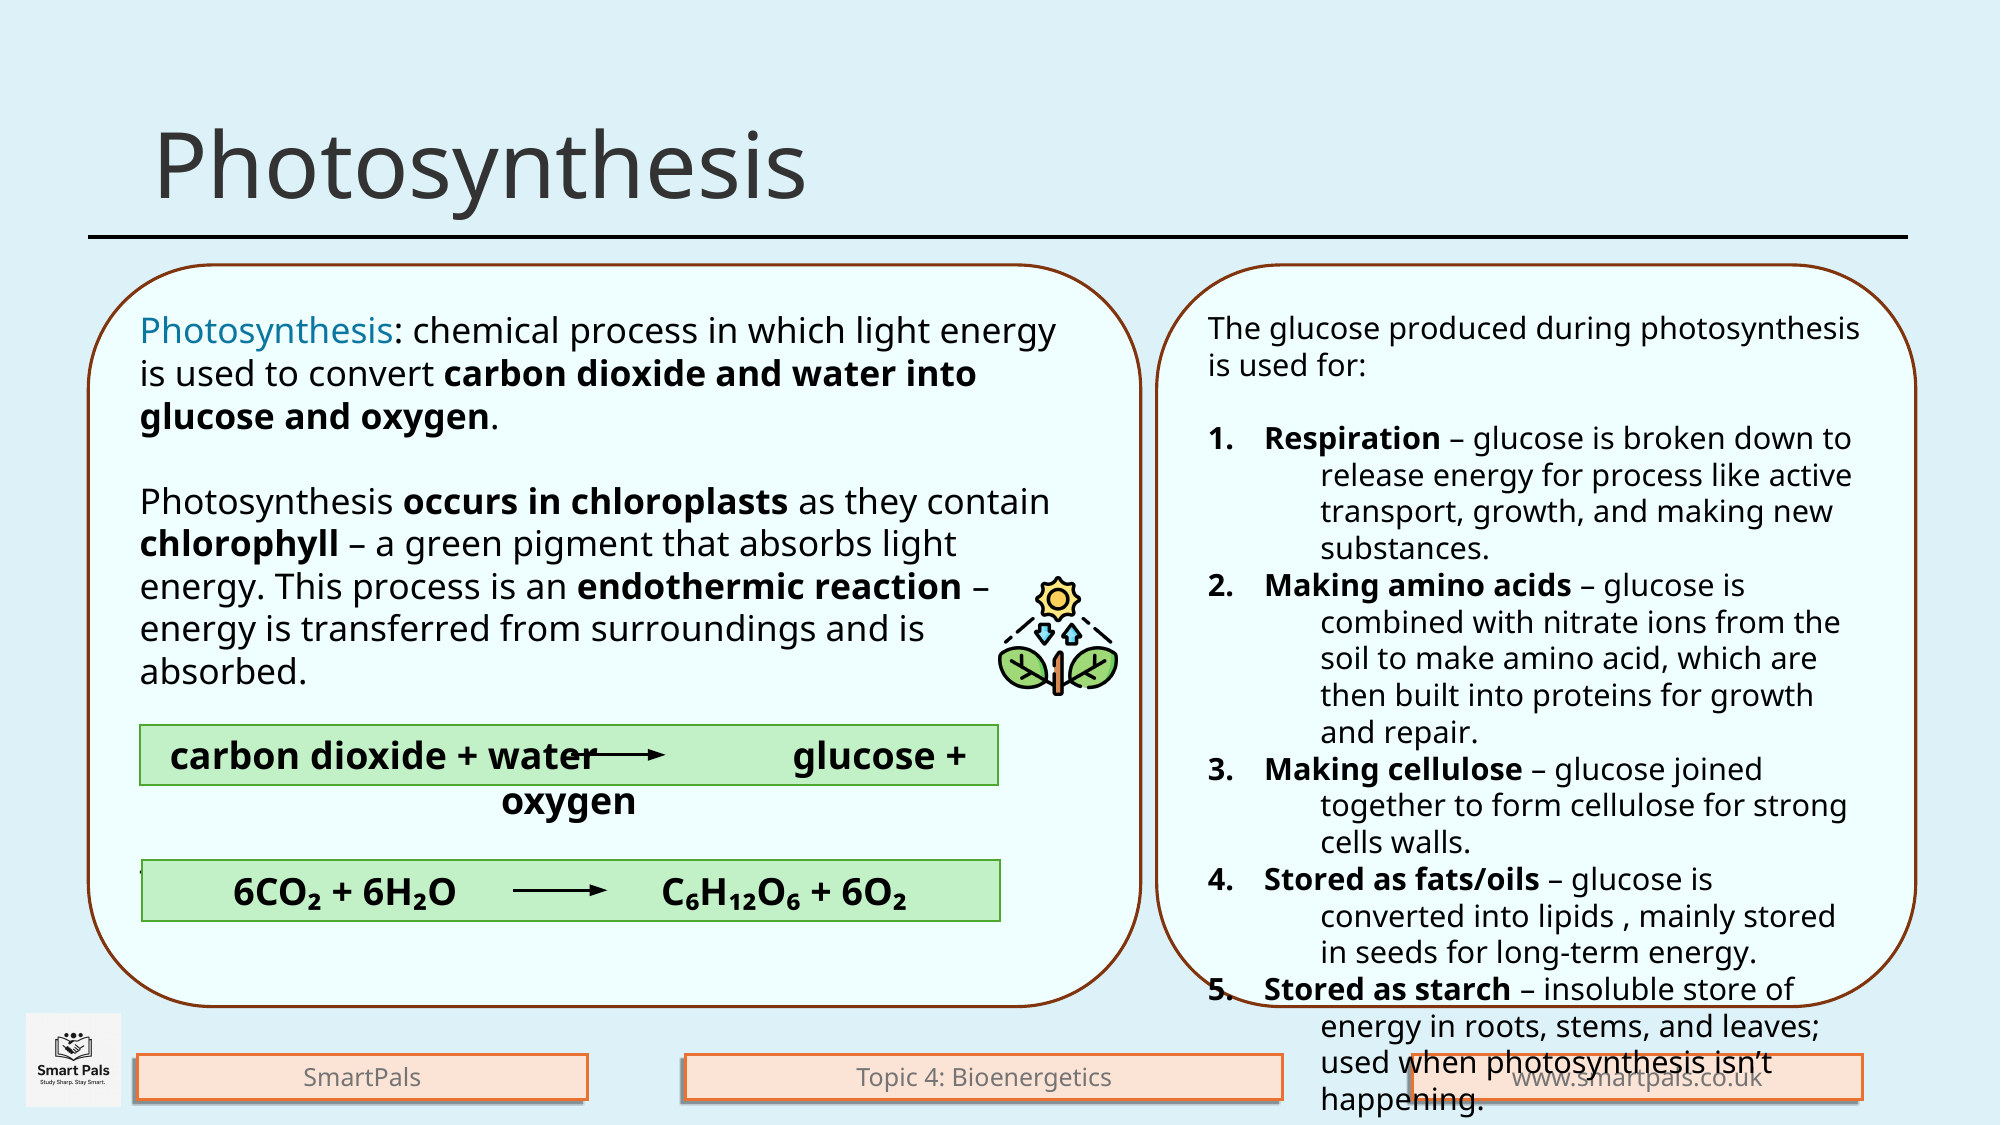

# Photosynthesis
Photosynthesis: chemical process in which light energy is used to convert carbon dioxide and water into glucose and oxygen.
Photosynthesis occurs in chloroplasts as they contain chlorophyll – a green pigment that absorbs light energy. This process is an endothermic reaction – energy is transferred from surroundings and is absorbed.
The word equation for photosynthesis is:
The symbol equation for photosynthesis is:
The glucose produced during photosynthesis is used for:
Respiration – glucose is broken down to release energy for process like active transport, growth, and making new substances.
Making amino acids – glucose is combined with nitrate ions from the soil to make amino acid, which are then built into proteins for growth and repair.
Making cellulose – glucose joined together to form cellulose for strong cells walls.
Stored as fats/oils – glucose is converted into lipids , mainly stored in seeds for long-term energy.
Stored as starch – insoluble store of energy in roots, stems, and leaves; used when photosynthesis isn’t happening.
carbon dioxide + water glucose + oxygen
6CO₂ + 6H₂O C₆H₁₂O₆ + 6O₂